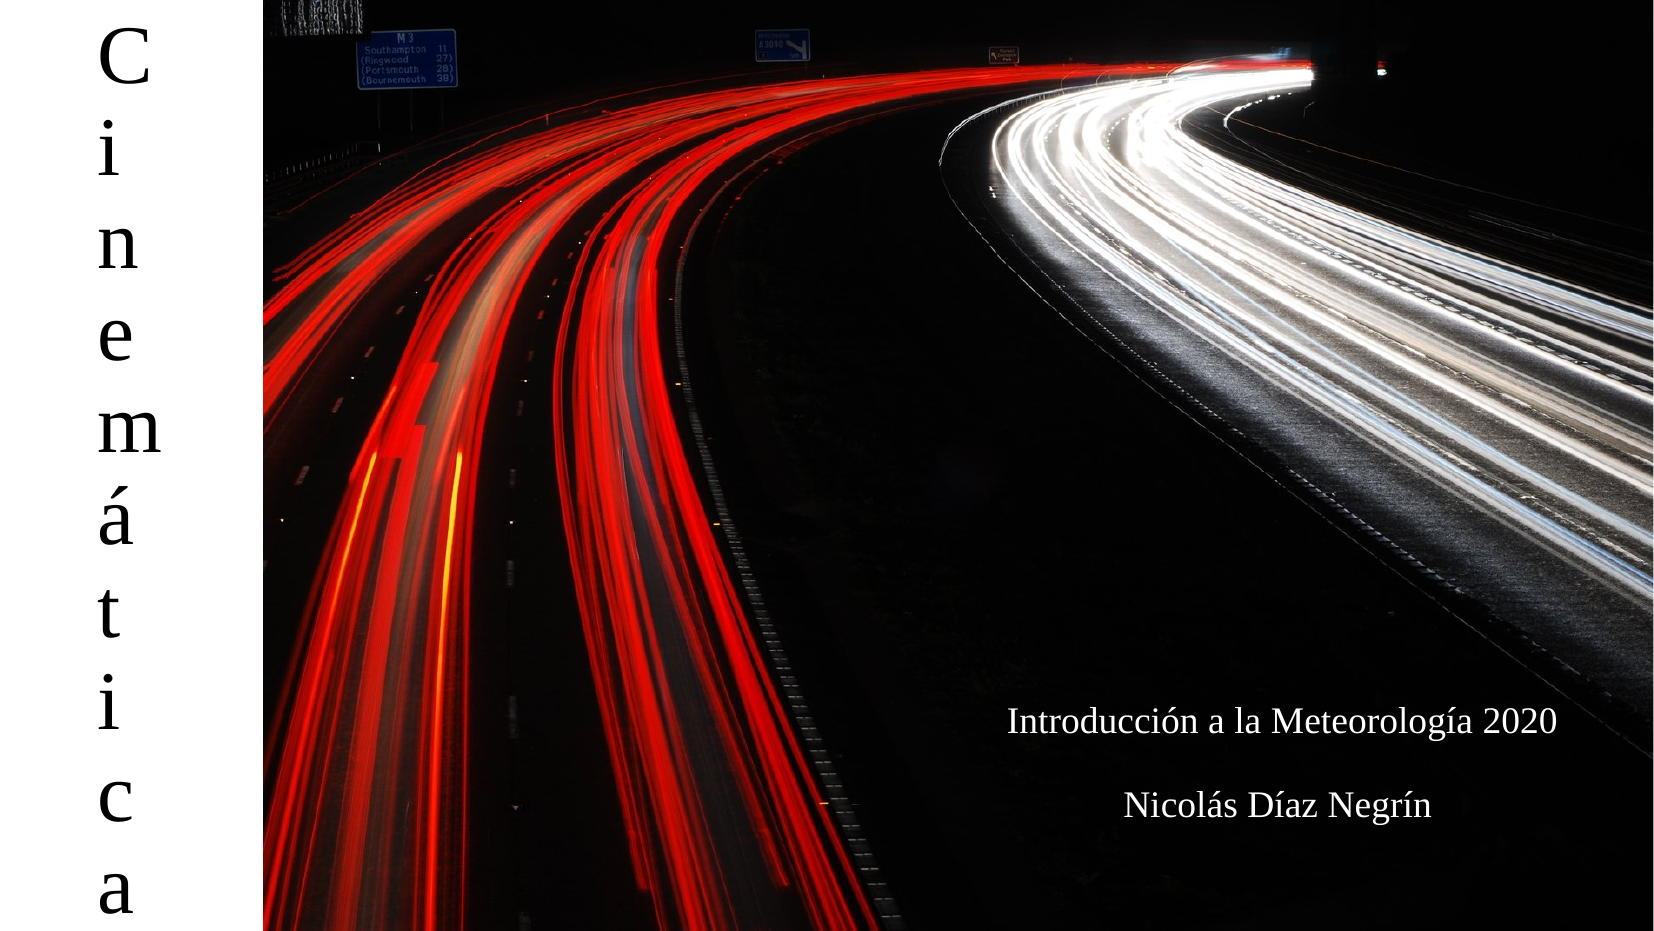

Cinemática
Introducción a la Meteorología 2020
Nicolás Díaz Negrín